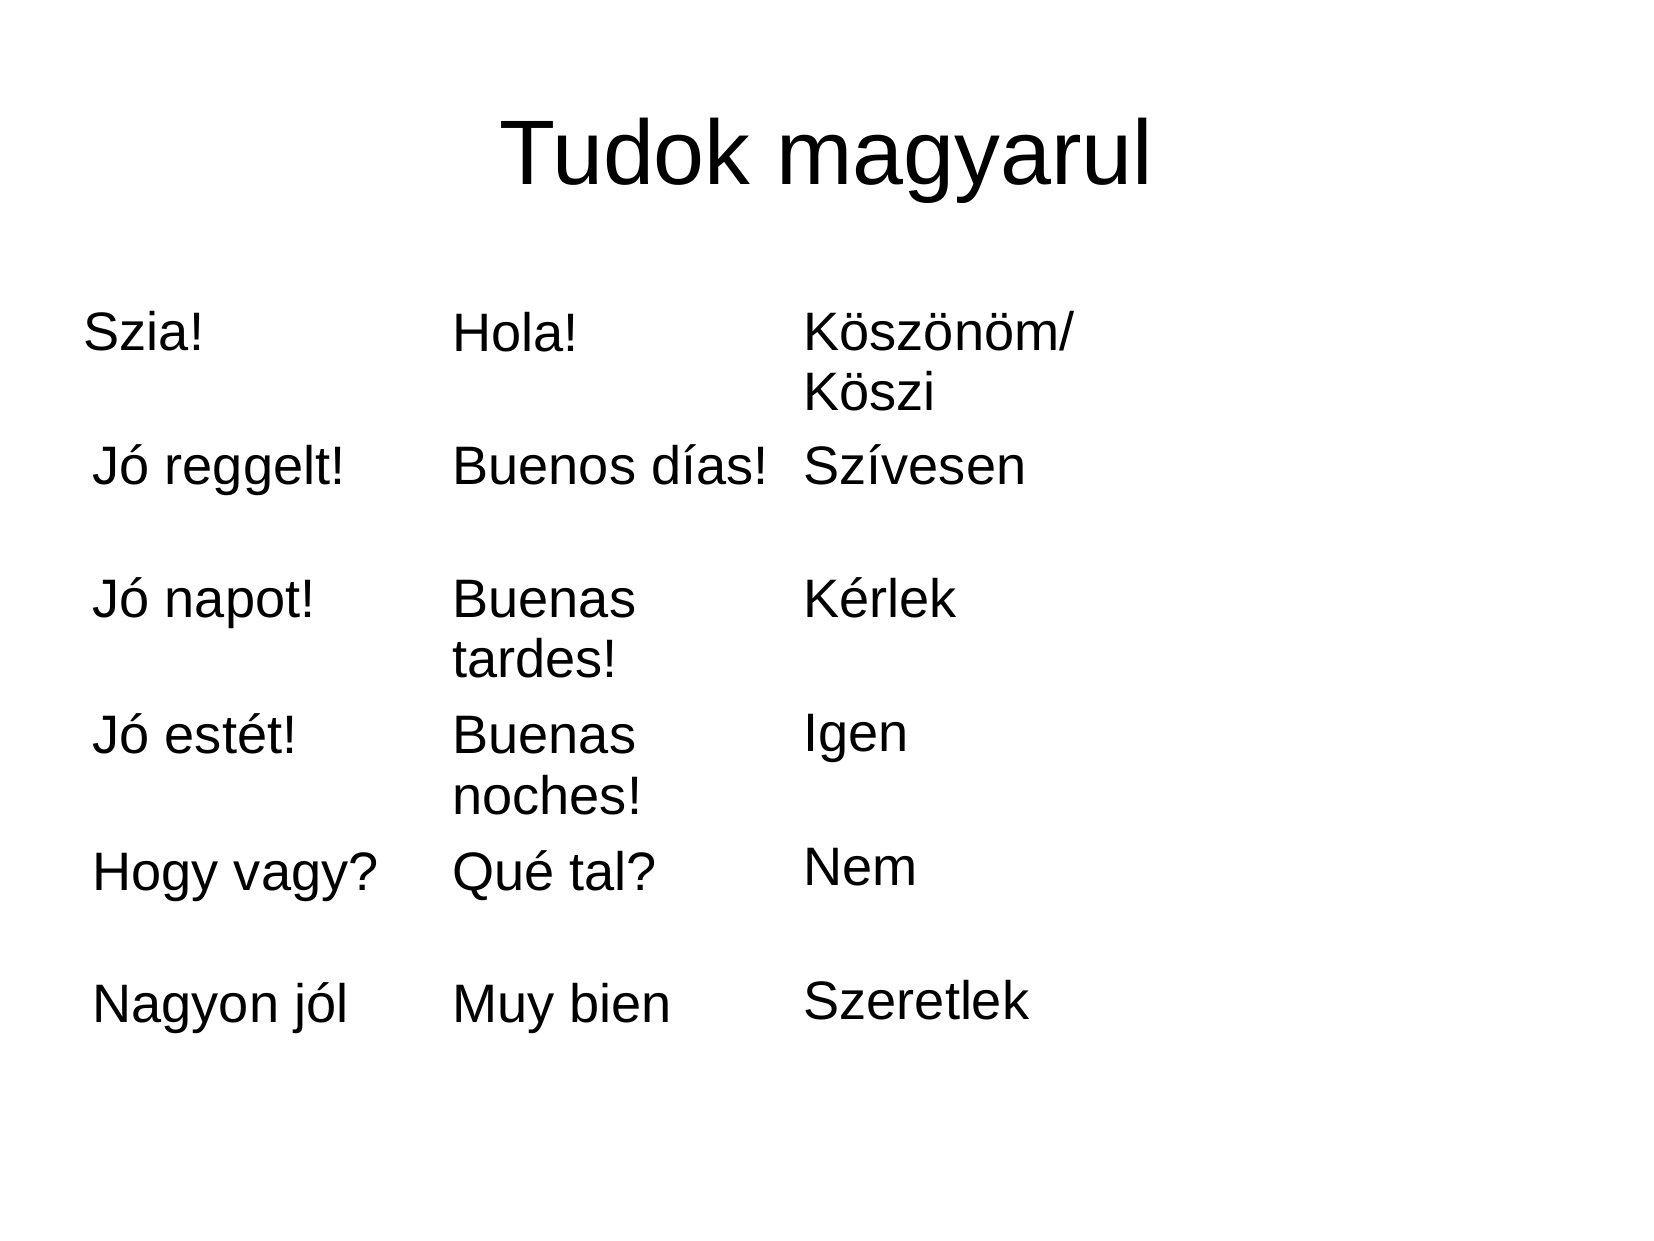

# Tudok magyarul
| Szia! | Hola! |
| --- | --- |
| Jó reggelt! | Buenos días! |
| Jó napot! | Buenas tardes! |
| Jó estét! | Buenas noches! |
| Hogy vagy? | Qué tal? |
| Nagyon jól | Muy bien |
| Köszönöm/ Köszi | |
| --- | --- |
| Szívesen | |
| Kérlek | |
| Igen | |
| Nem | |
| Szeretlek | |